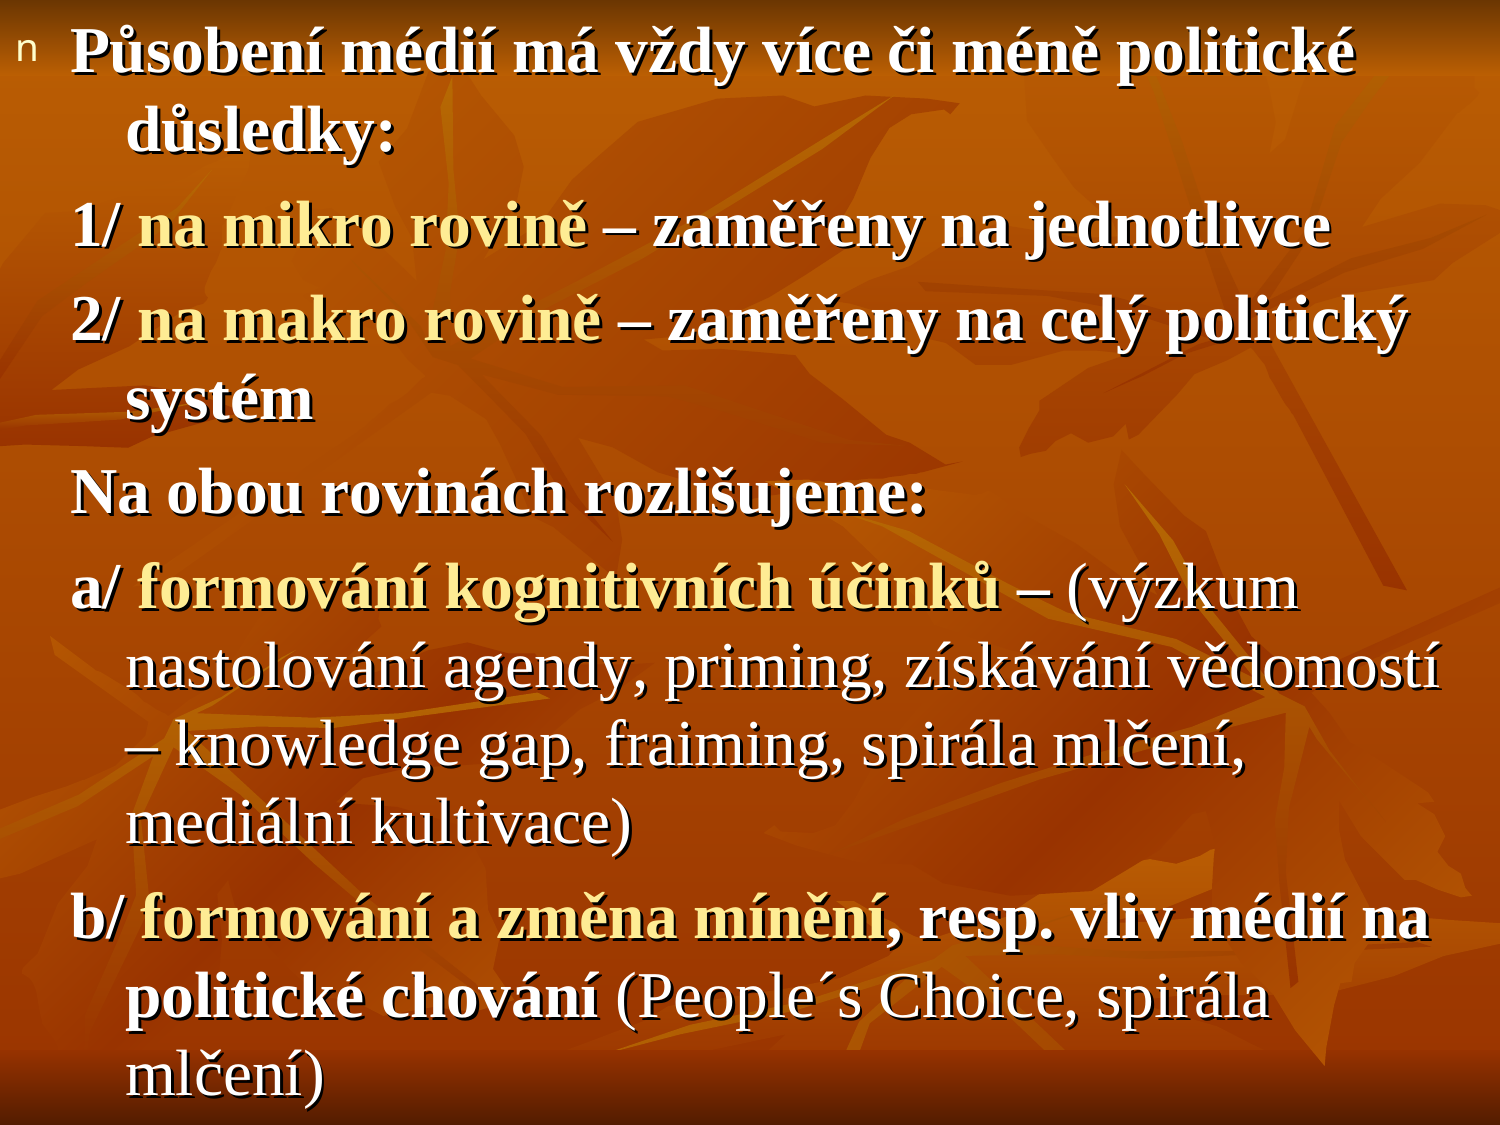

# Působení médií má vždy více či méně politické důsledky:
1/ na mikro rovině – zaměřeny na jednotlivce
2/ na makro rovině – zaměřeny na celý politický systém
Na obou rovinách rozlišujeme:
a/ formování kognitivních účinků – (výzkum nastolování agendy, priming, získávání vědomostí – knowledge gap, fraiming, spirála mlčení, mediální kultivace)
b/ formování a změna mínění, resp. vliv médií na politické chování (People´s Choice, spirála mlčení)